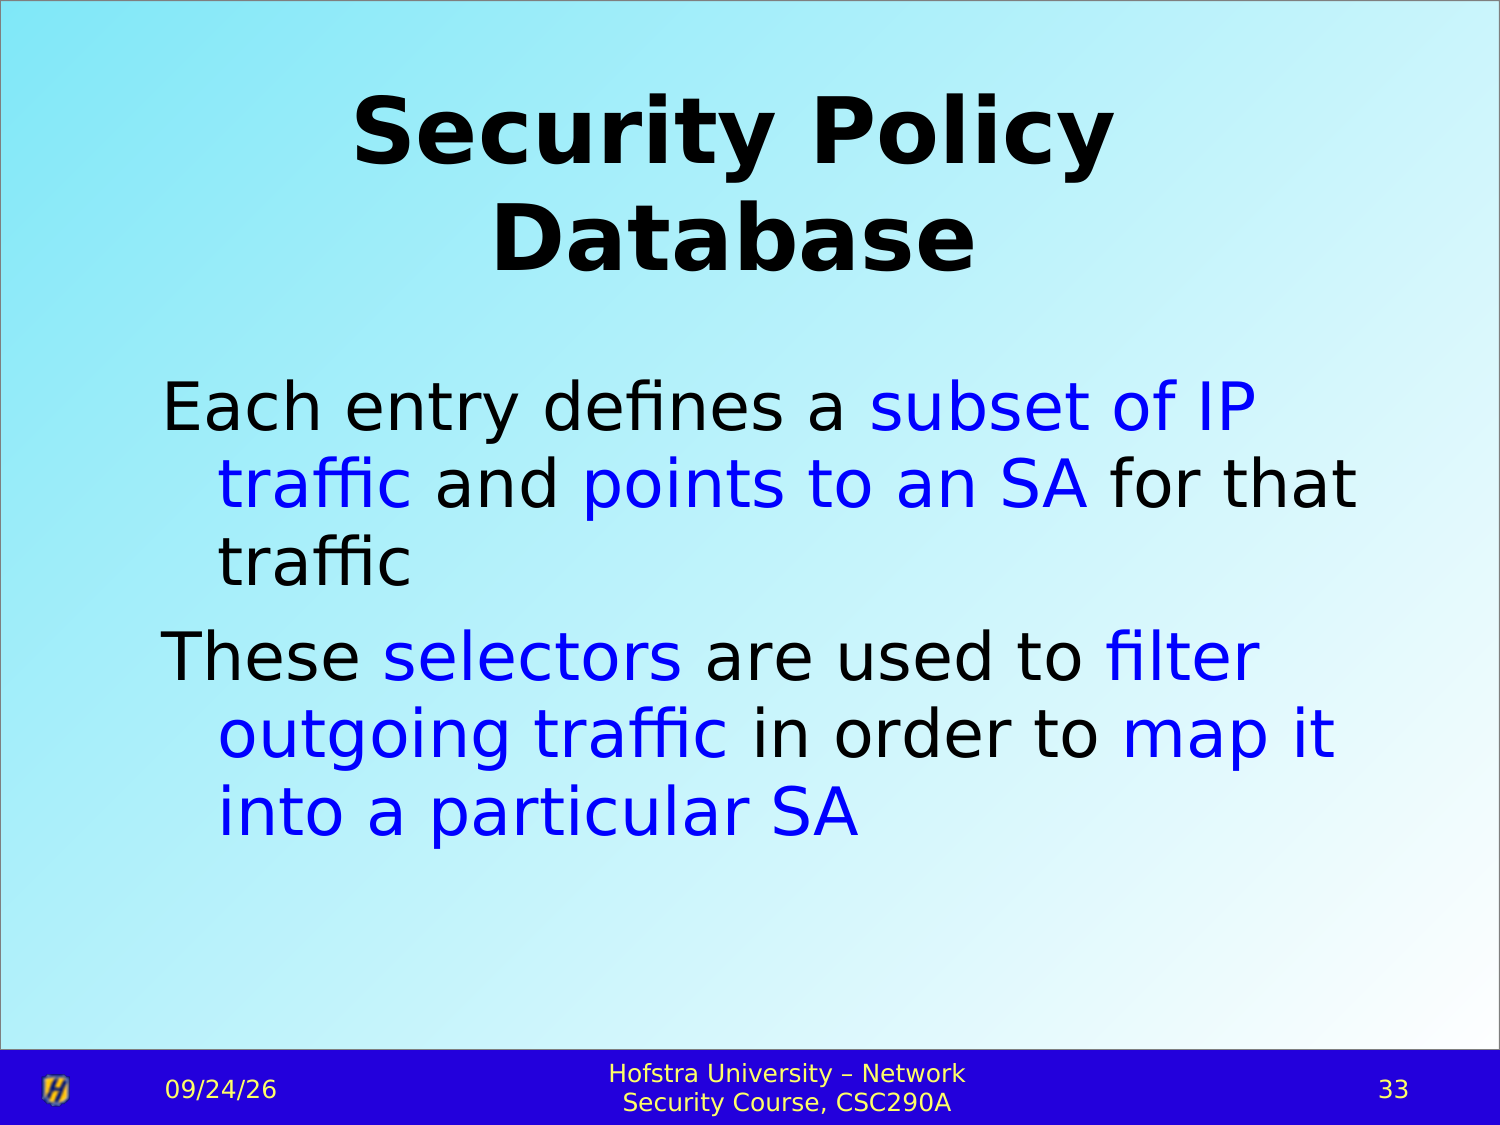

# Security Policy Database
Each entry defines a subset of IP traffic and points to an SA for that traffic
These selectors are used to filter outgoing traffic in order to map it into a particular SA
33